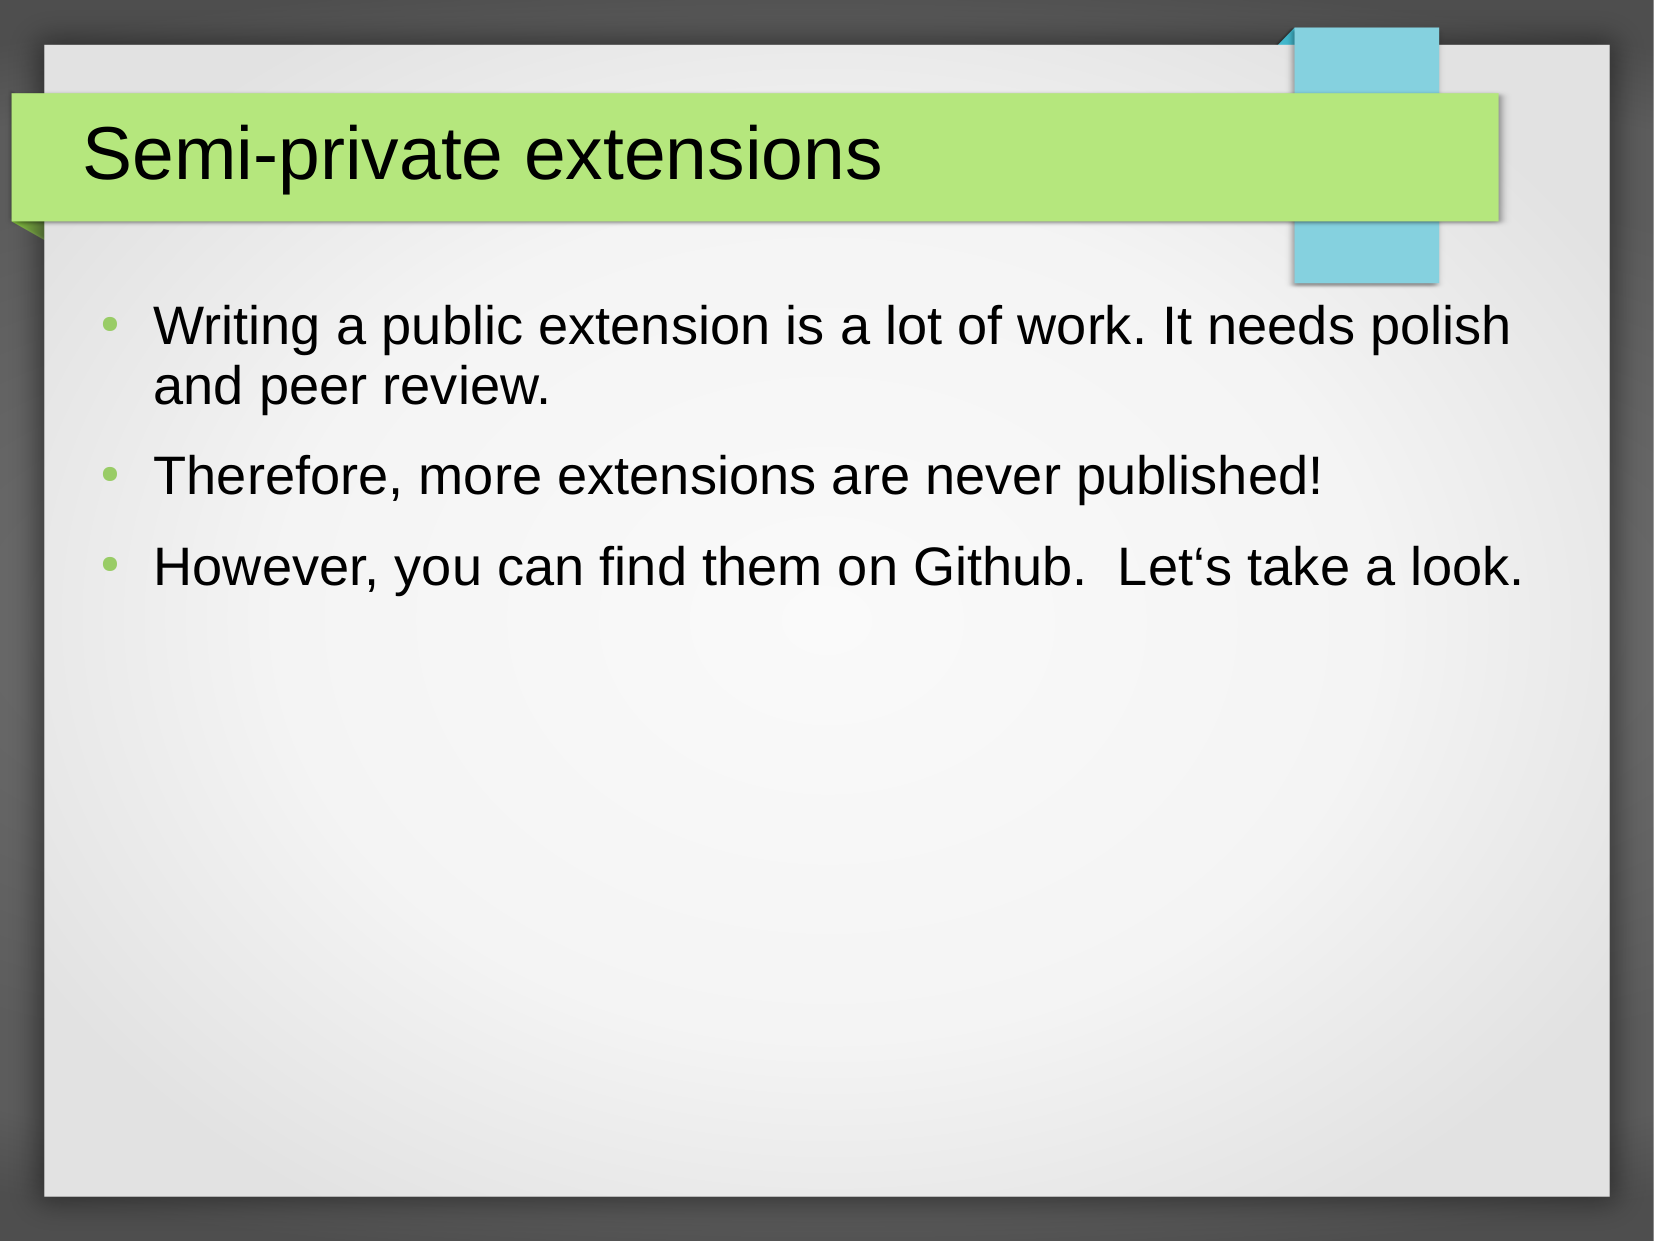

# Semi-private extensions
Writing a public extension is a lot of work. It needs polish and peer review.
Therefore, more extensions are never published!
However, you can find them on Github. Let‘s take a look.